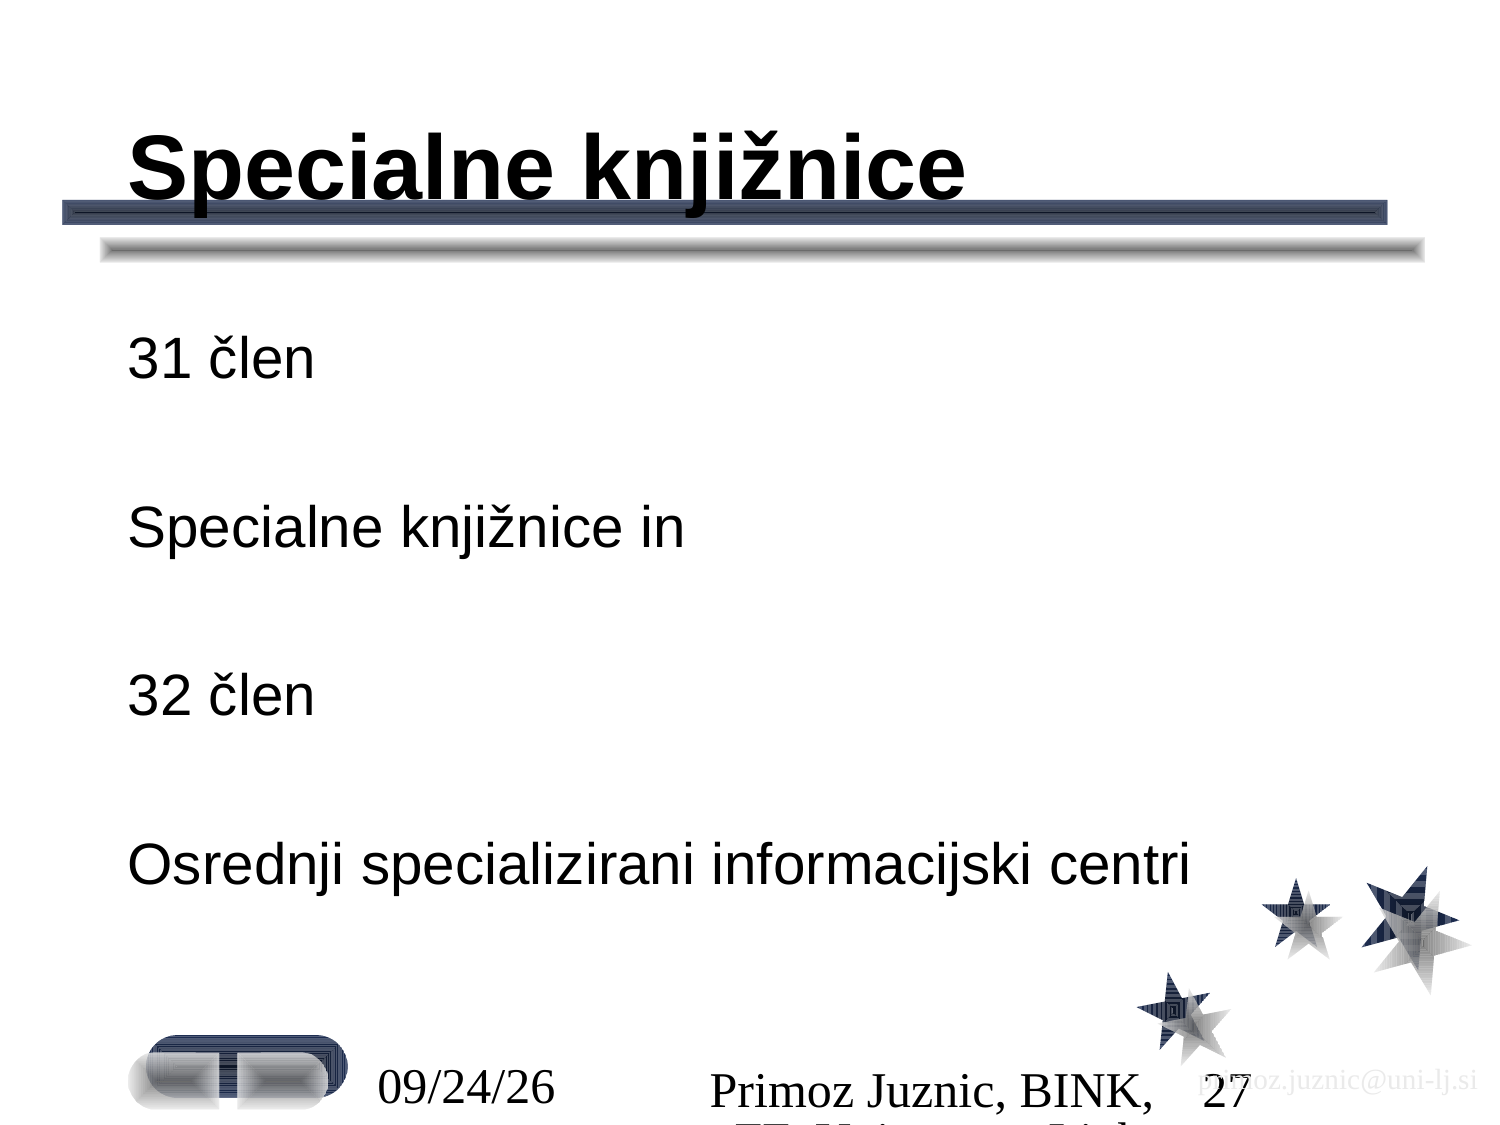

# Specialne knjižnice
31 člen
Specialne knjižnice in
32 člen
Osrednji specializirani informacijski centri
Primoz Juznic, BINK, FF, Univerza v Ljubljani
27